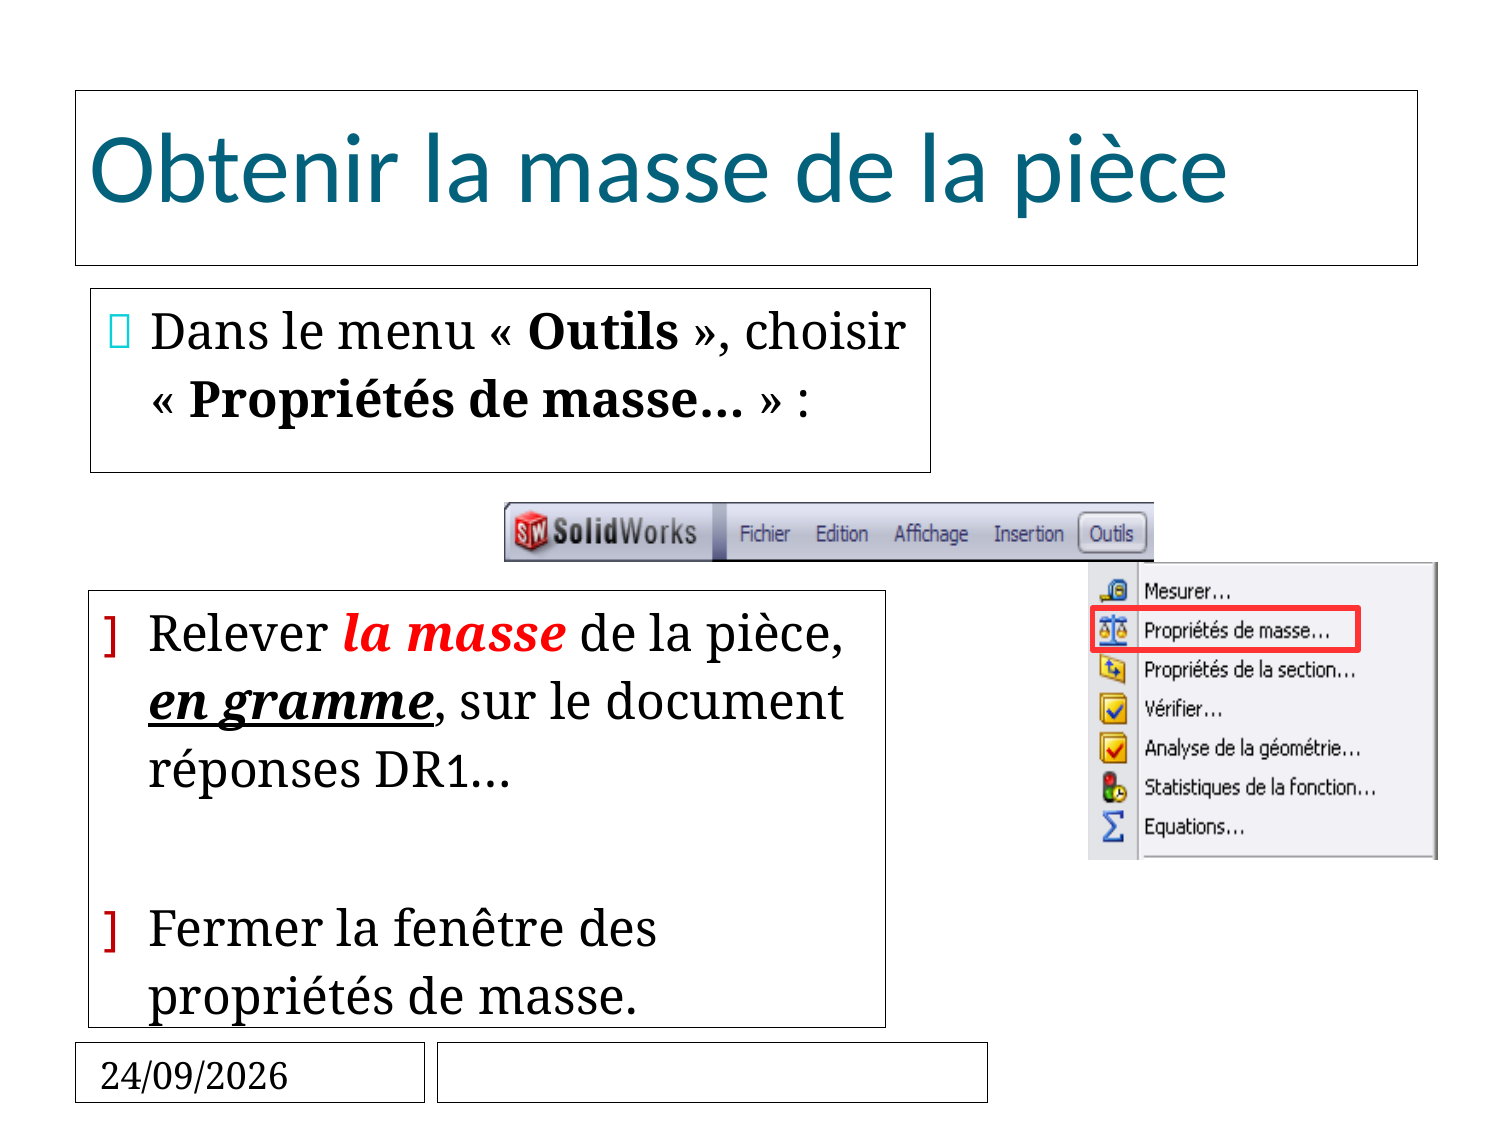

# Obtenir la masse de la pièce
Dans le menu « Outils », choisir « Propriétés de masse… » :
Relever la masse de la pièce, en gramme, sur le document réponses DR1…
Fermer la fenêtre des propriétés de masse.